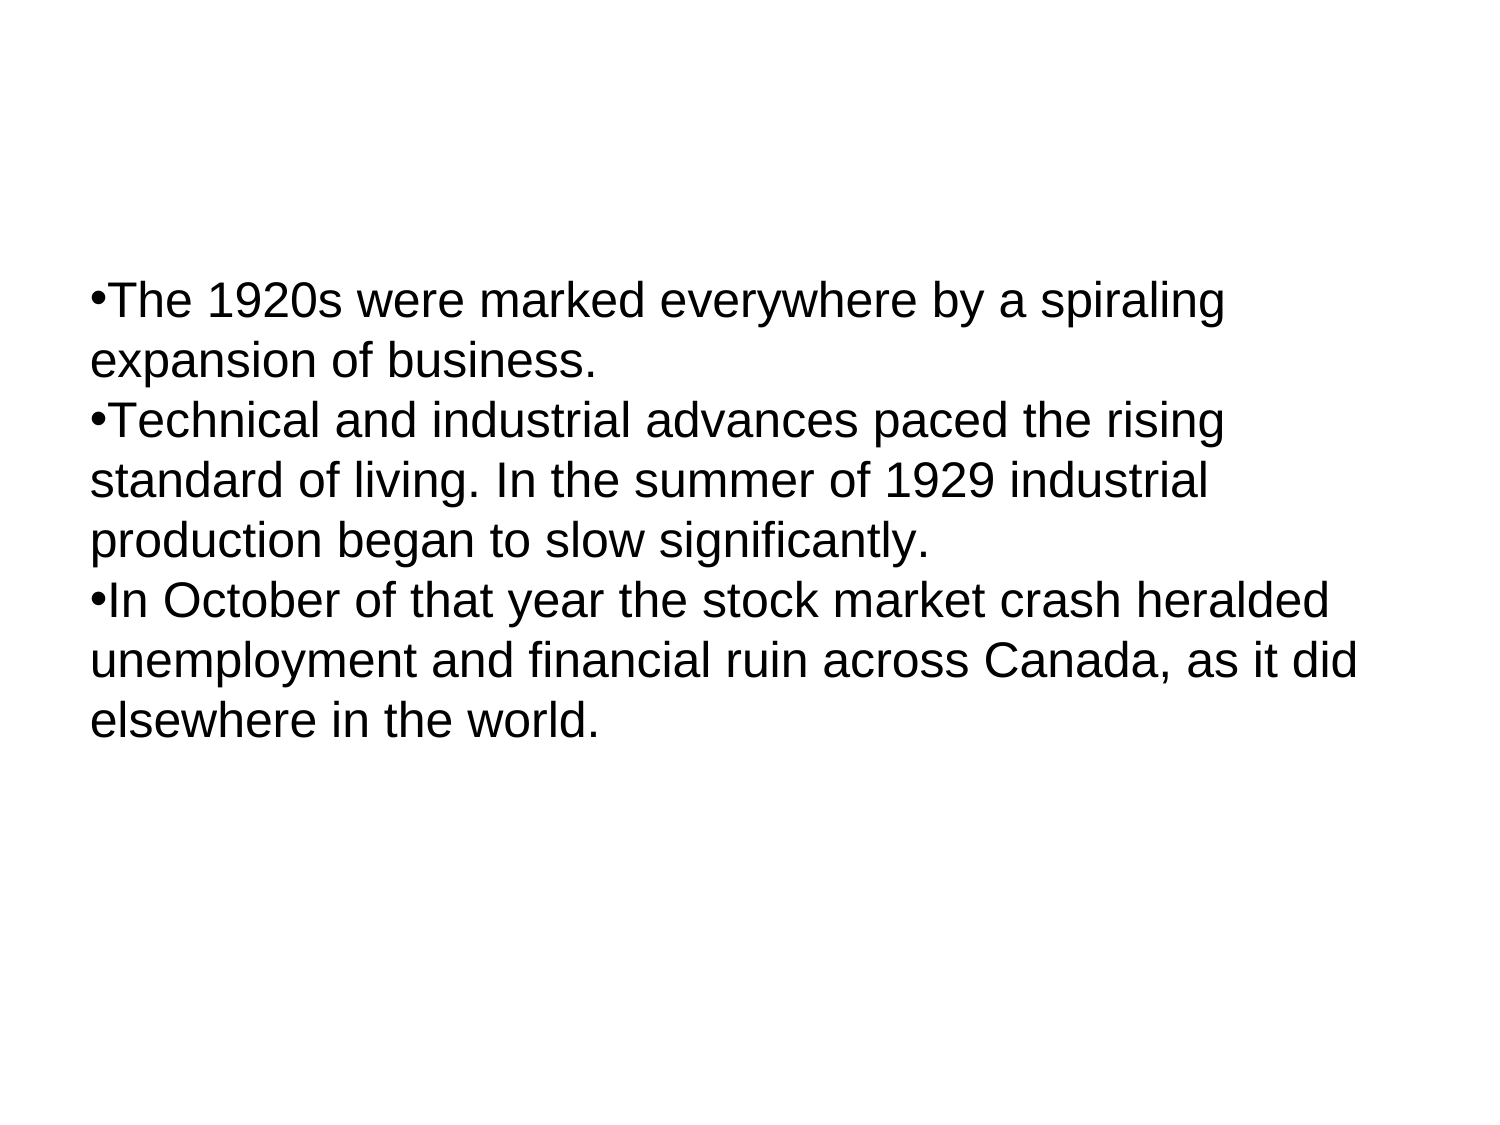

The 1920s were marked everywhere by a spiraling expansion of business.
Technical and industrial advances paced the rising standard of living. In the summer of 1929 industrial production began to slow significantly.
In October of that year the stock market crash heralded unemployment and financial ruin across Canada, as it did elsewhere in the world.